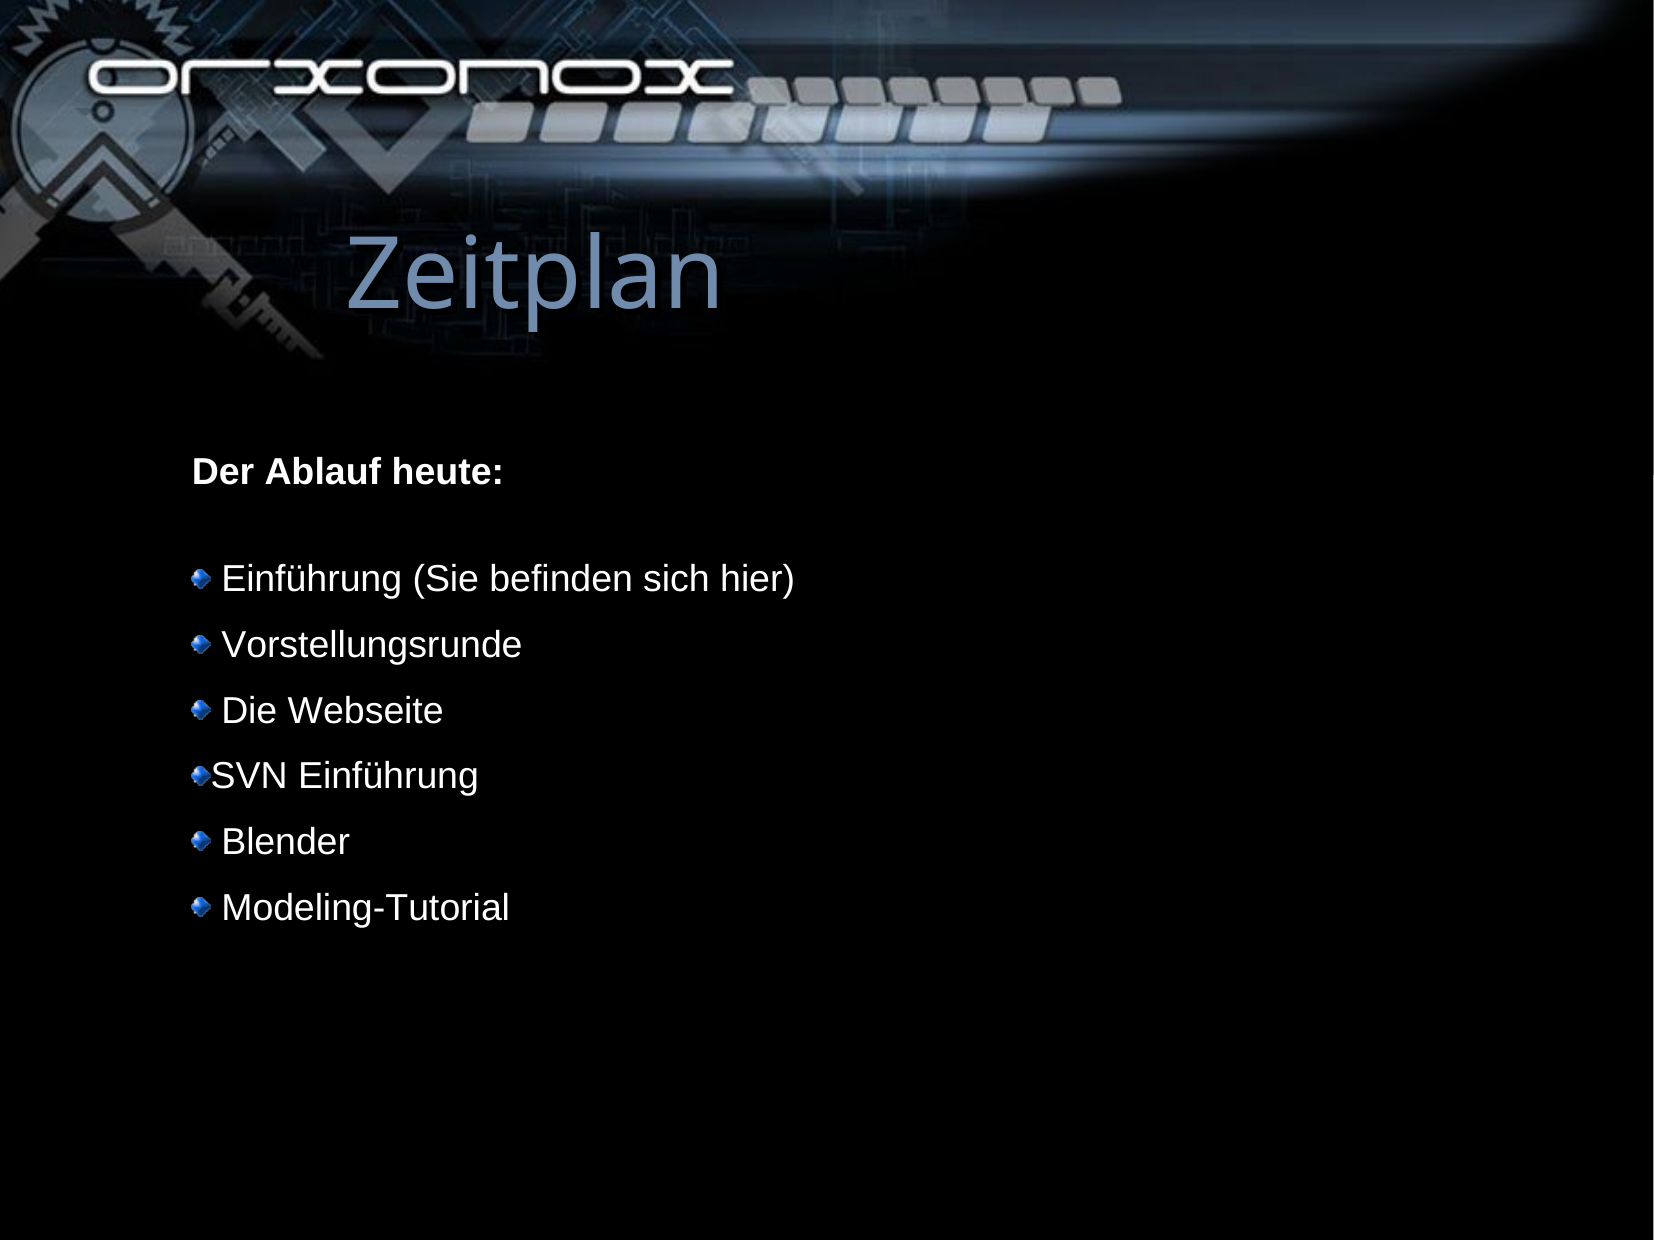

Zeitplan
Der Ablauf heute:
 Einführung (Sie befinden sich hier)
 Vorstellungsrunde
 Die Webseite
SVN Einführung
 Blender
 Modeling-Tutorial